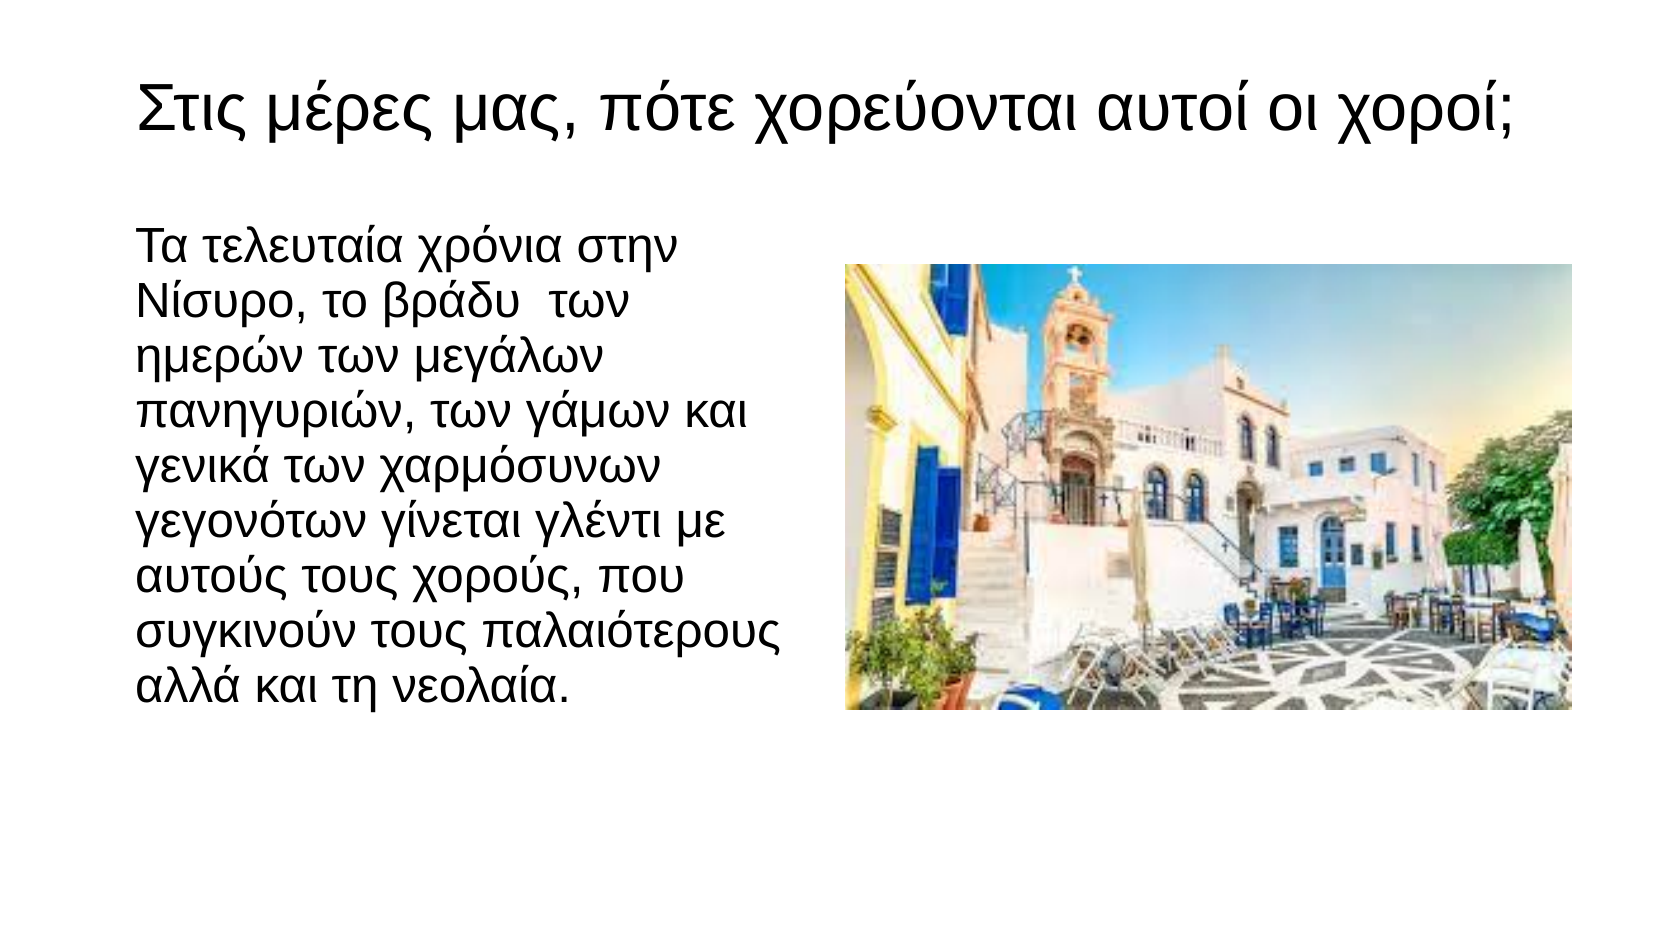

# Στις μέρες μας, πότε χορεύονται αυτοί οι χοροί;
Τα τελευταία χρόνια στην Νίσυρο, το βράδυ των ημερών των μεγάλων πανηγυριών, των γάμων και γενικά των χαρμόσυνων γεγονότων γίνεται γλέντι με αυτούς τους χορούς, που συγκινούν τους παλαιότερους αλλά και τη νεολαία.